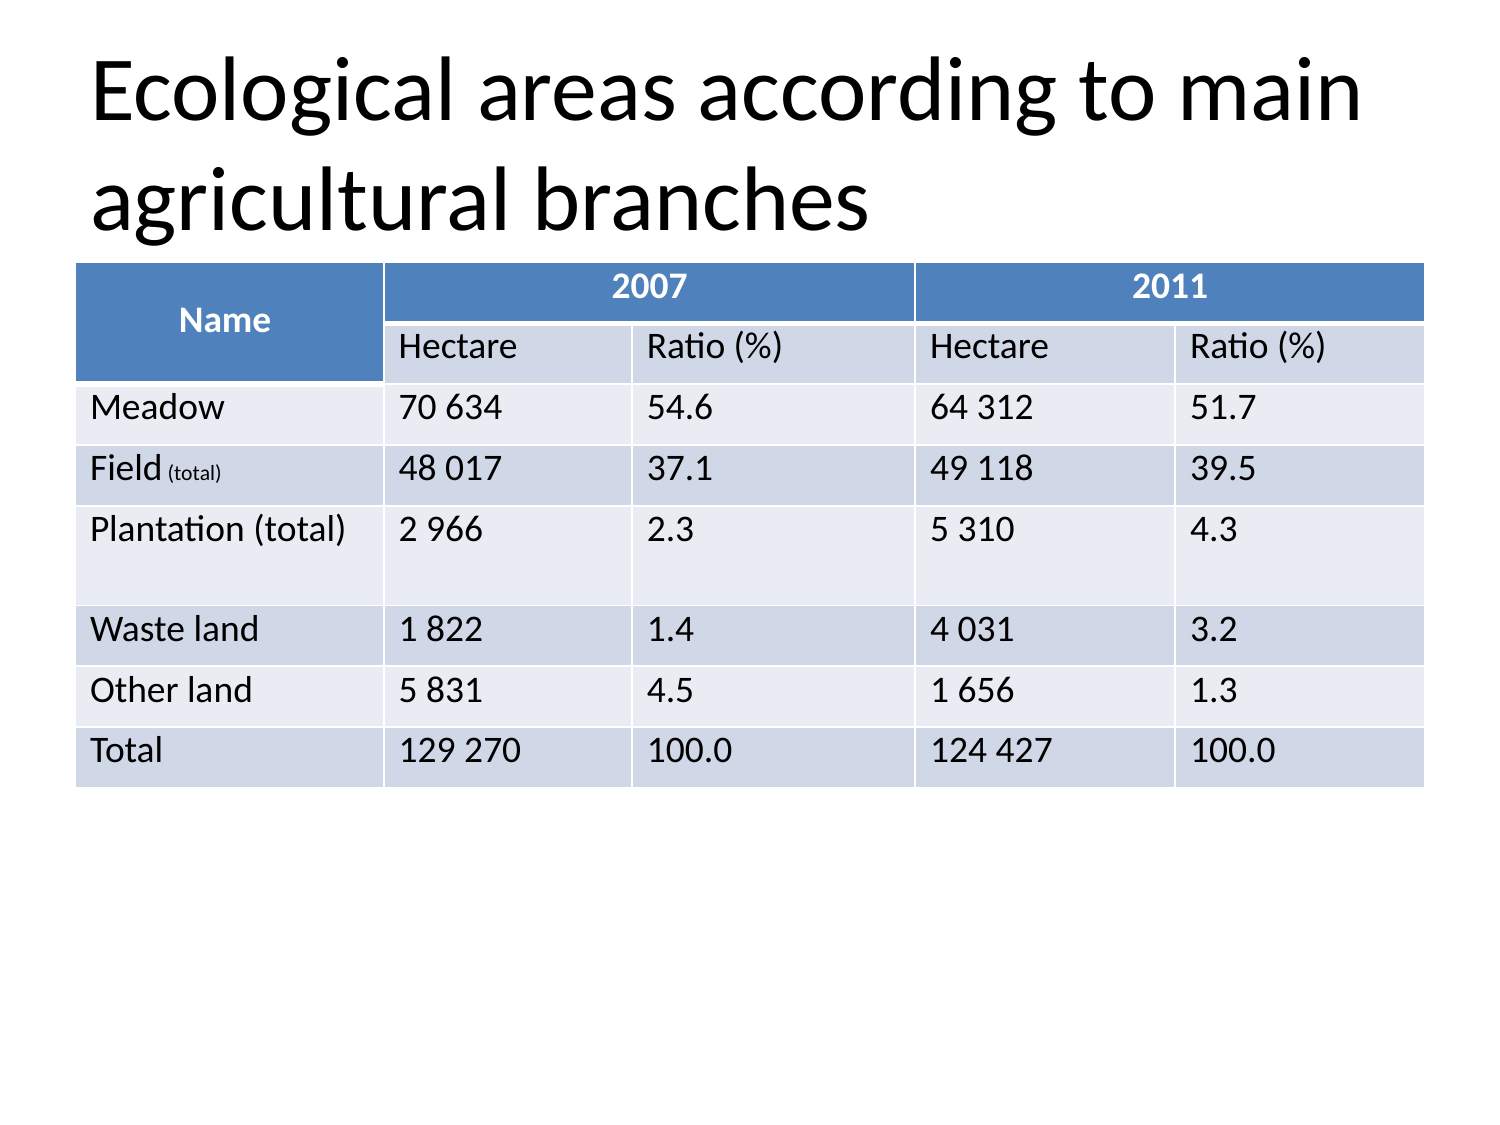

# Ecological areas according to main agricultural branches
| Name | 2007 | | 2011 | |
| --- | --- | --- | --- | --- |
| | Hectare | Ratio (%) | Hectare | Ratio (%) |
| Meadow | 70 634 | 54.6 | 64 312 | 51.7 |
| Field (total) | 48 017 | 37.1 | 49 118 | 39.5 |
| Plantation (total) | 2 966 | 2.3 | 5 310 | 4.3 |
| Waste land | 1 822 | 1.4 | 4 031 | 3.2 |
| Other land | 5 831 | 4.5 | 1 656 | 1.3 |
| Total | 129 270 | 100.0 | 124 427 | 100.0 |
Source: Biokontroll Hungária and AKI